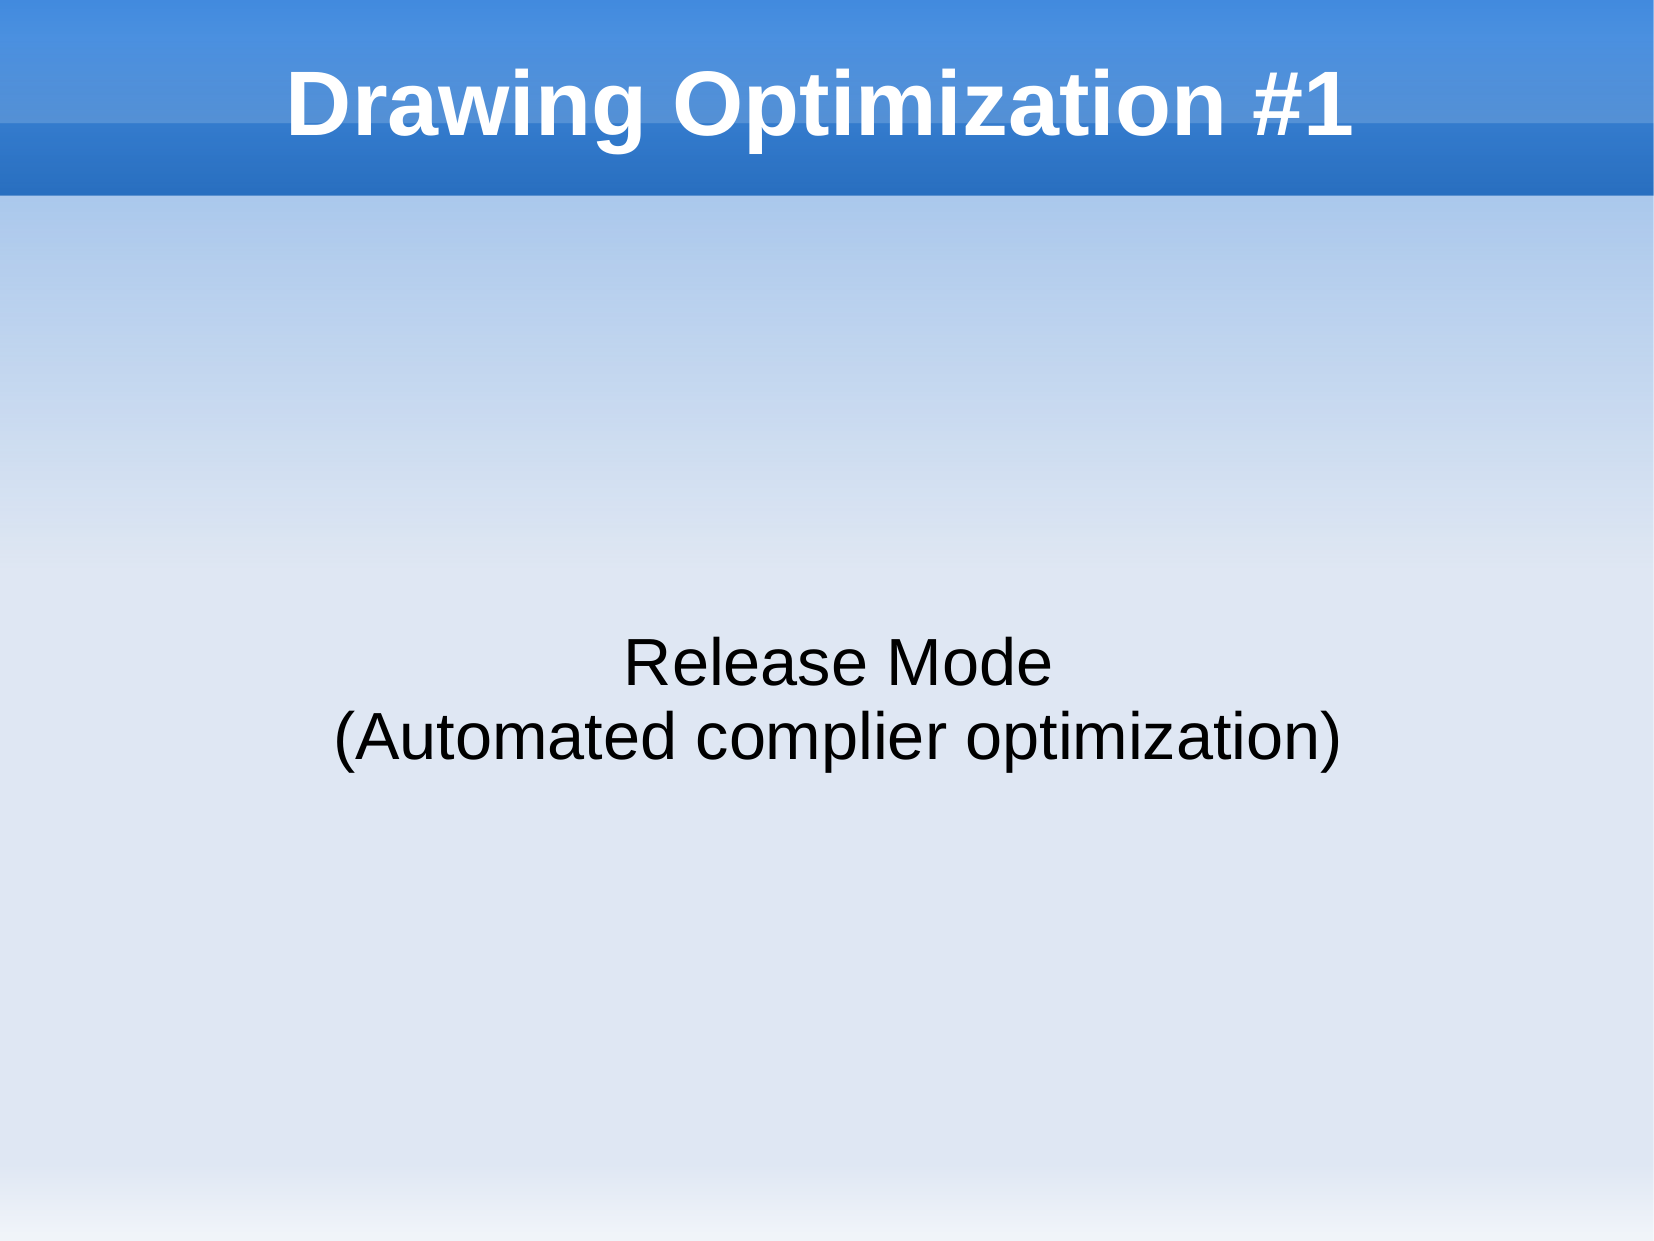

# Drawing Optimization #1
Release Mode
(Automated complier optimization)